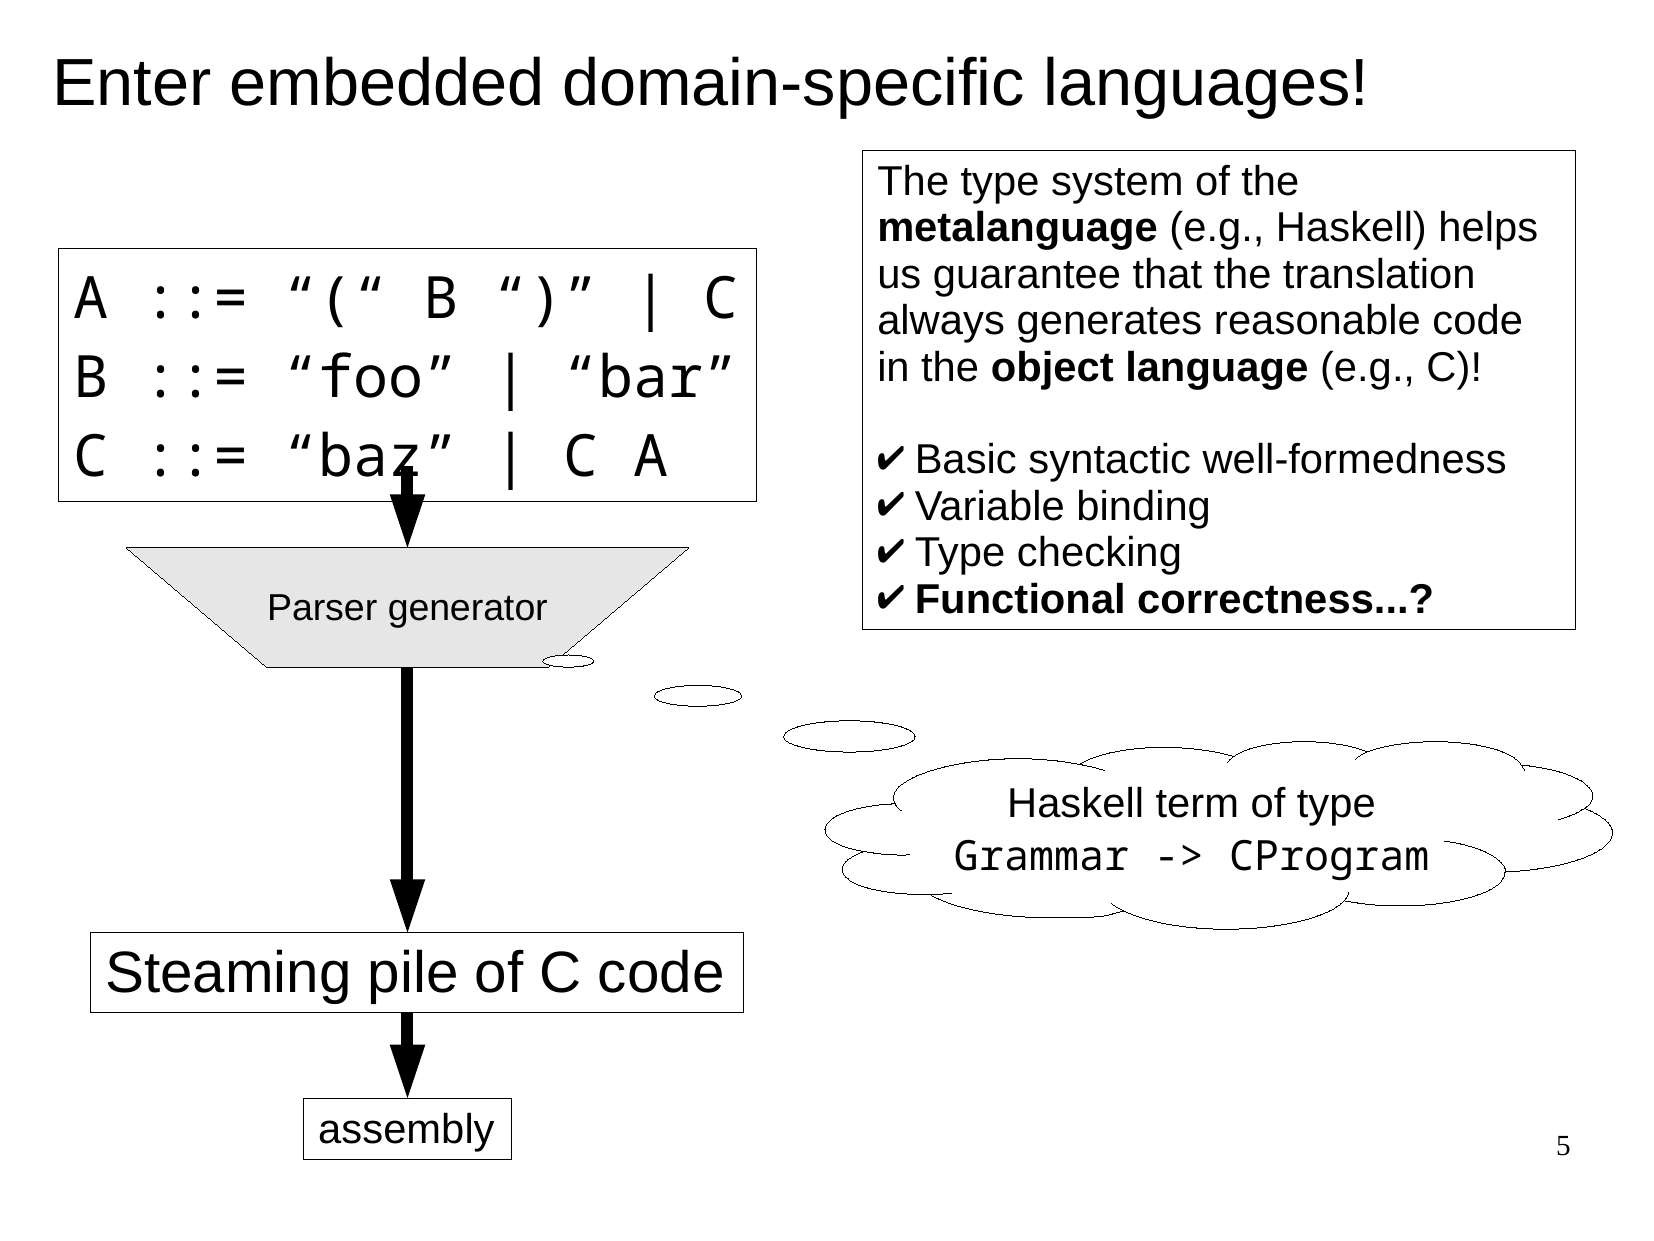

Enter embedded domain-specific languages!
The type system of the metalanguage (e.g., Haskell) helps us guarantee that the translation always generates reasonable code in the object language (e.g., C)!
Basic syntactic well-formedness
Variable binding
Type checking
Functional correctness...?
A ::= “(“ B “)” | C
B ::= “foo” | “bar”
C ::= “baz” | C A
Parser generator
Haskell term of type
Grammar -> CProgram
Steaming pile of C code
assembly
5